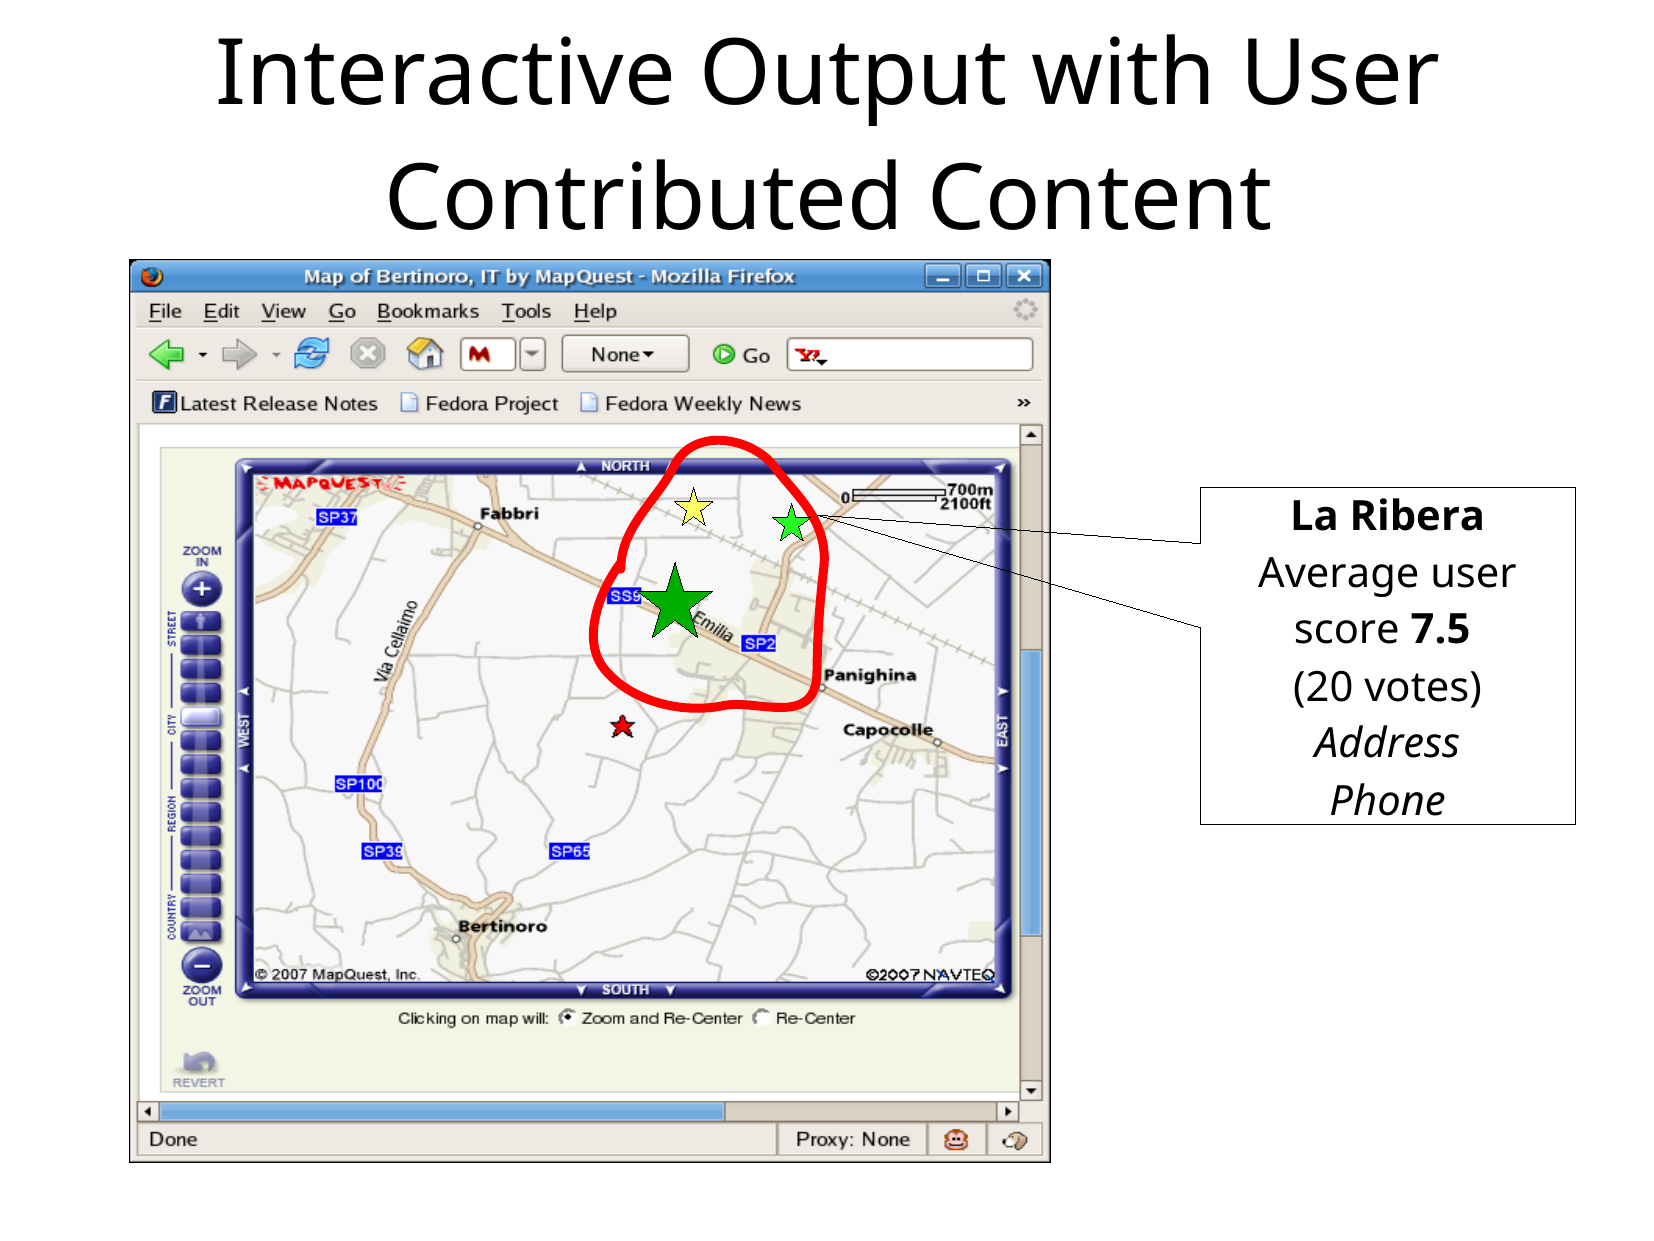

# Interactive Output with User Contributed Content
La Ribera
Average user score 7.5
(20 votes)
Address
Phone